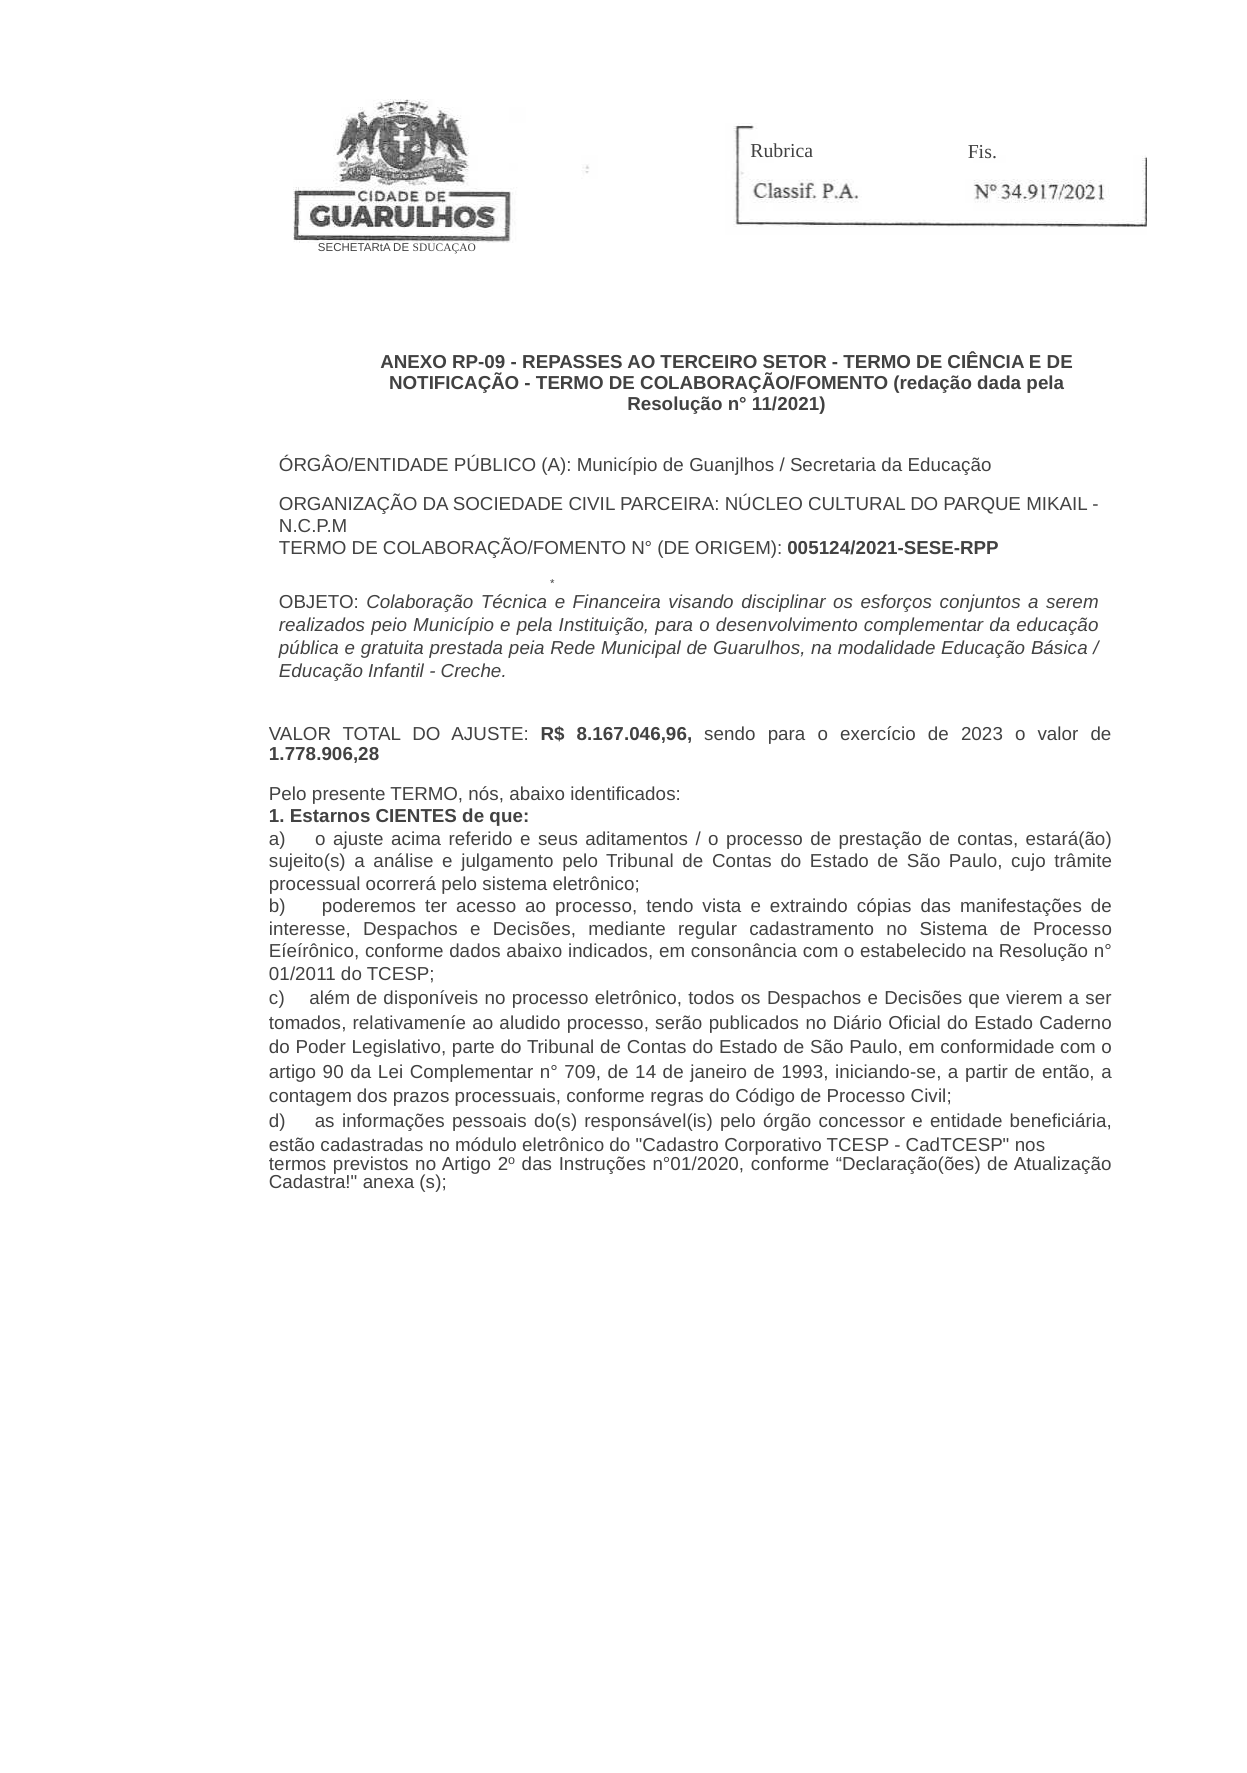

Rubrica
Fis.
SECHETARtA DE SDUCAÇAO
ANEXO RP-09 - REPASSES AO TERCEIRO SETOR - TERMO DE CIÊNCIA E DE NOTIFICAÇÃO - TERMO DE COLABORAÇÃO/FOMENTO (redação dada pela Resolução n° 11/2021)
ÓRGÂO/ENTIDADE PÚBLICO (A): Município de Guanjlhos / Secretaria da Educação
ORGANIZAÇÃO DA SOCIEDADE CIVIL PARCEIRA: NÚCLEO CULTURAL DO PARQUE MIKAIL -N.C.P.M
TERMO DE COLABORAÇÃO/FOMENTO N° (DE ORIGEM): 005124/2021-SESE-RPP
*
OBJETO: Colaboração Técnica e Financeira visando disciplinar os esforços conjuntos a serem realizados peio Município e pela Instituição, para o desenvolvimento complementar da educação pública e gratuita prestada peia Rede Municipal de Guarulhos, na modalidade Educação Básica / Educação Infantil - Creche.
VALOR TOTAL DO AJUSTE: R$ 8.167.046,96, sendo para o exercício de 2023 o valor de 1.778.906,28
Pelo presente TERMO, nós, abaixo identificados:
1. Estarnos CIENTES de que:
a) o ajuste acima referido e seus aditamentos / o processo de prestação de contas, estará(ão) sujeito(s) a análise e julgamento pelo Tribunal de Contas do Estado de São Paulo, cujo trâmite processual ocorrerá pelo sistema eletrônico;
b) poderemos ter acesso ao processo, tendo vista e extraindo cópias das manifestações de interesse, Despachos e Decisões, mediante regular cadastramento no Sistema de Processo Eíeírônico, conforme dados abaixo indicados, em consonância com o estabelecido na Resolução n° 01/2011 do TCESP;
c) além de disponíveis no processo eletrônico, todos os Despachos e Decisões que vierem a ser tomados, relativameníe ao aludido processo, serão publicados no Diário Oficial do Estado Caderno do Poder Legislativo, parte do Tribunal de Contas do Estado de São Paulo, em conformidade com o artigo 90 da Lei Complementar n° 709, de 14 de janeiro de 1993, iniciando-se, a partir de então, a contagem dos prazos processuais, conforme regras do Código de Processo Civil;
d) as informações pessoais do(s) responsável(is) pelo órgão concessor e entidade beneficiária, estão cadastradas no módulo eletrônico do "Cadastro Corporativo TCESP - CadTCESP" nos
termos previstos no Artigo 2o das Instruções n°01/2020, conforme “Declaração(ões) de Atualização Cadastra!" anexa (s);